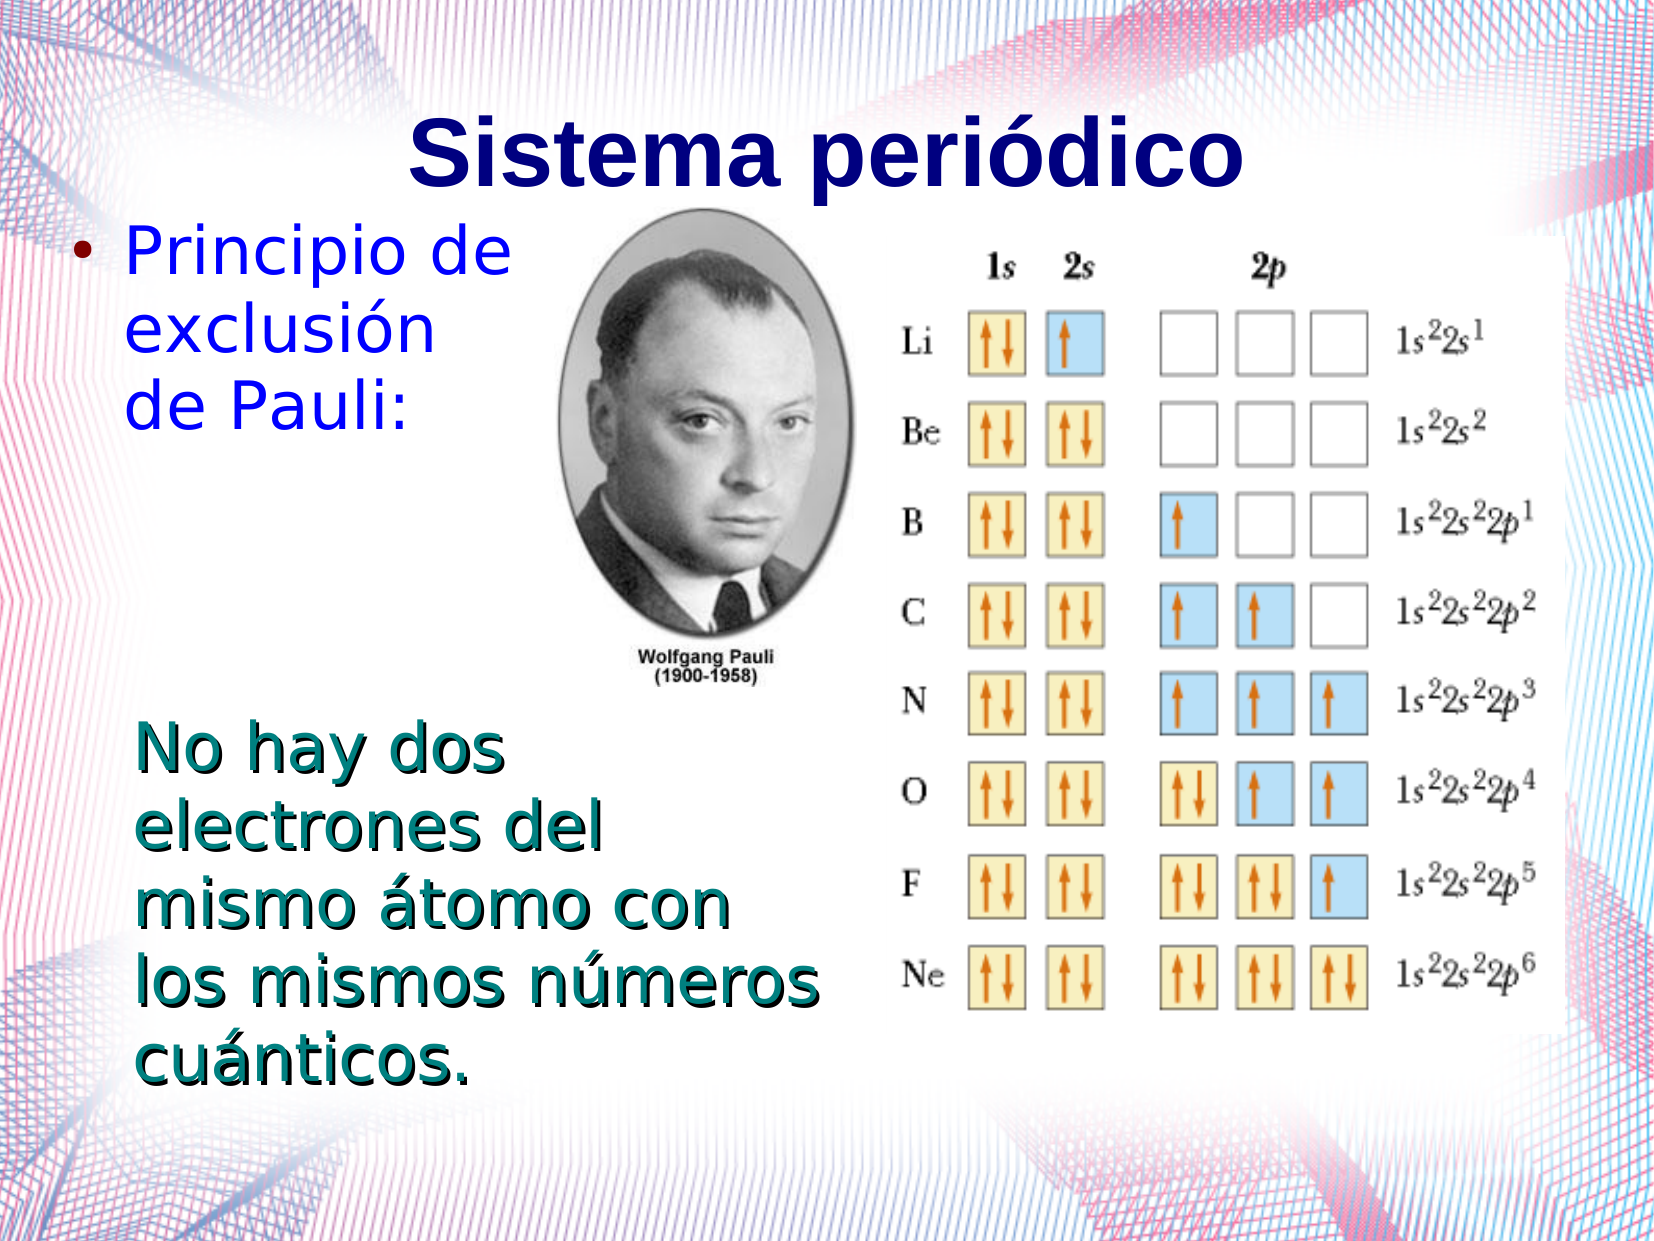

# Sistema periódico
Principio de exclusión de Pauli:
No hay dos electrones del mismo átomo con los mismos números cuánticos.